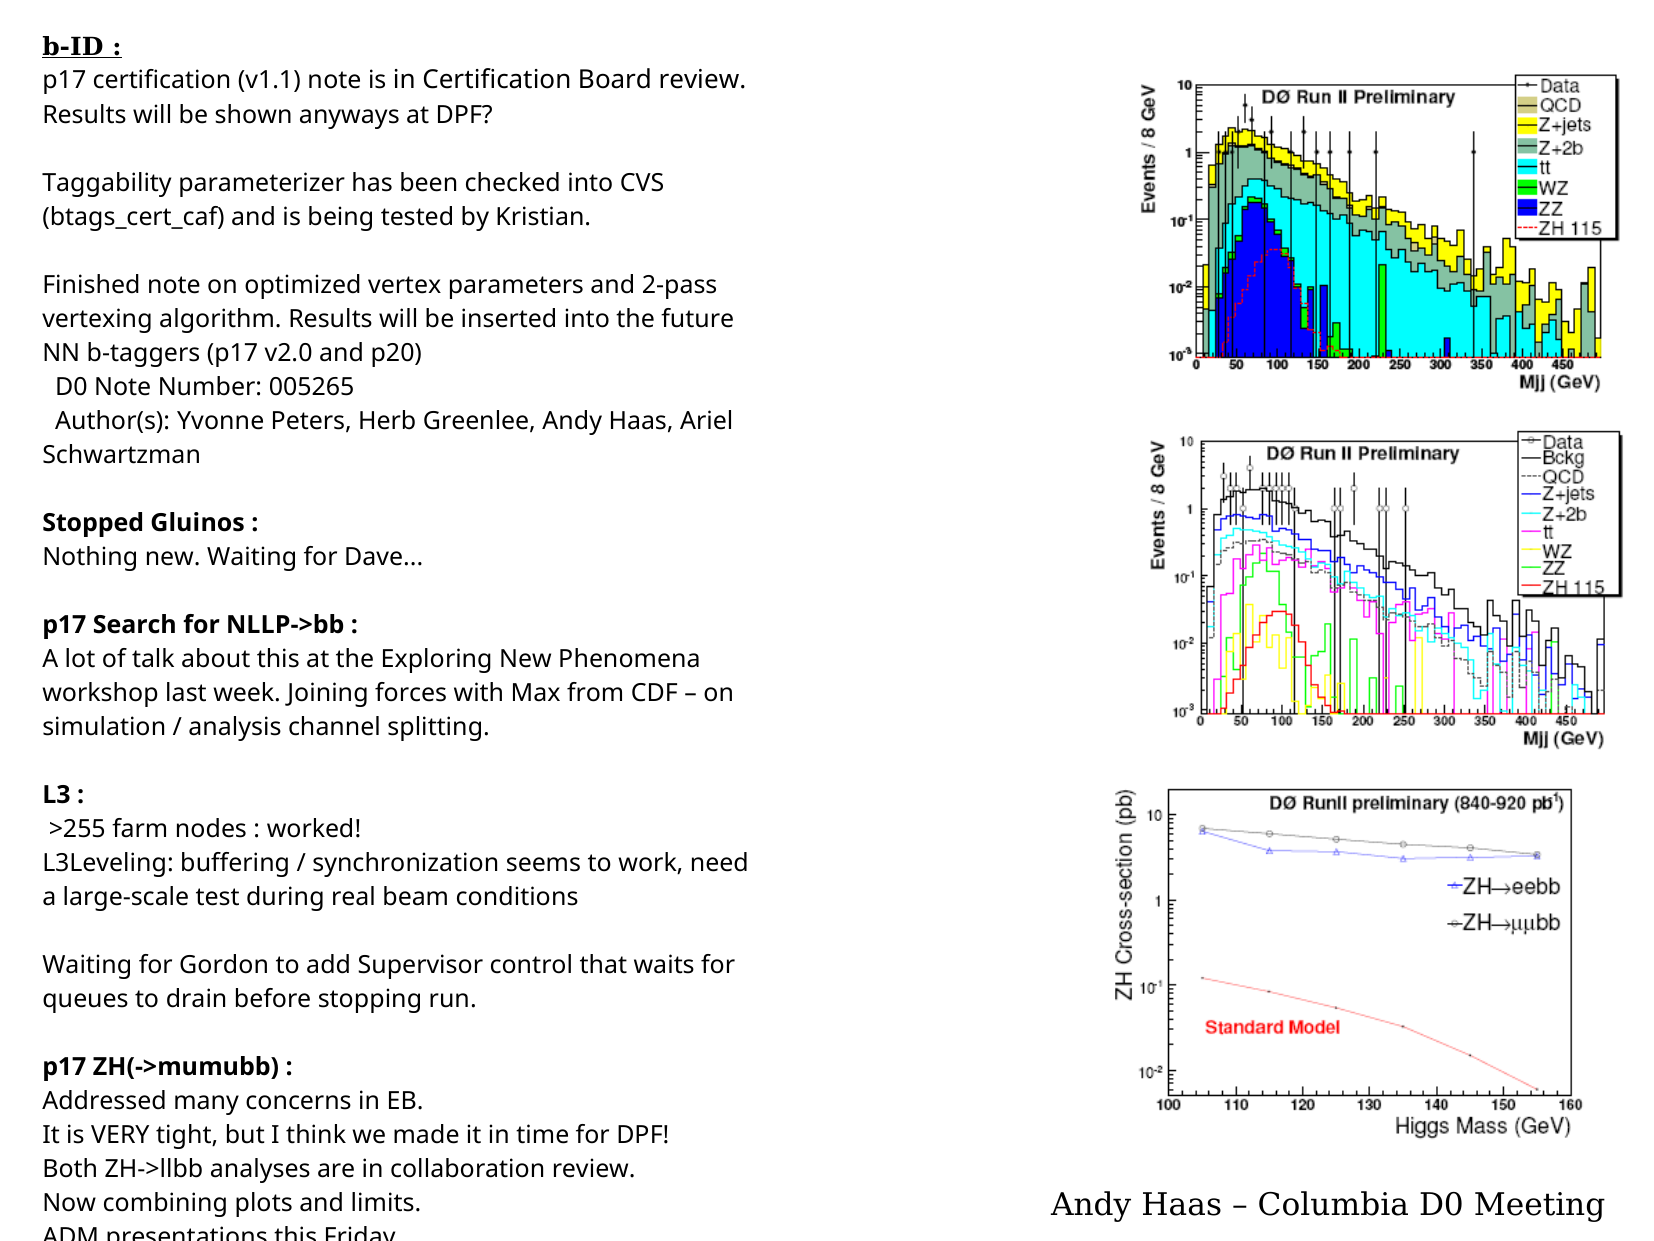

b-ID :
p17 certification (v1.1) note is in Certification Board review. Results will be shown anyways at DPF?
Taggability parameterizer has been checked into CVS (btags_cert_caf) and is being tested by Kristian.
Finished note on optimized vertex parameters and 2-pass vertexing algorithm. Results will be inserted into the future NN b-taggers (p17 v2.0 and p20)
 D0 Note Number: 005265
 Author(s): Yvonne Peters, Herb Greenlee, Andy Haas, Ariel Schwartzman
Stopped Gluinos :
Nothing new. Waiting for Dave...
p17 Search for NLLP->bb :
A lot of talk about this at the Exploring New Phenomena workshop last week. Joining forces with Max from CDF – on simulation / analysis channel splitting.
L3 :
 >255 farm nodes : worked!
L3Leveling: buffering / synchronization seems to work, need a large-scale test during real beam conditions
Waiting for Gordon to add Supervisor control that waits for queues to drain before stopping run.
p17 ZH(->mumubb) :
Addressed many concerns in EB.
It is VERY tight, but I think we made it in time for DPF!
Both ZH->llbb analyses are in collaboration review.
Now combining plots and limits.
ADM presentations this Friday.